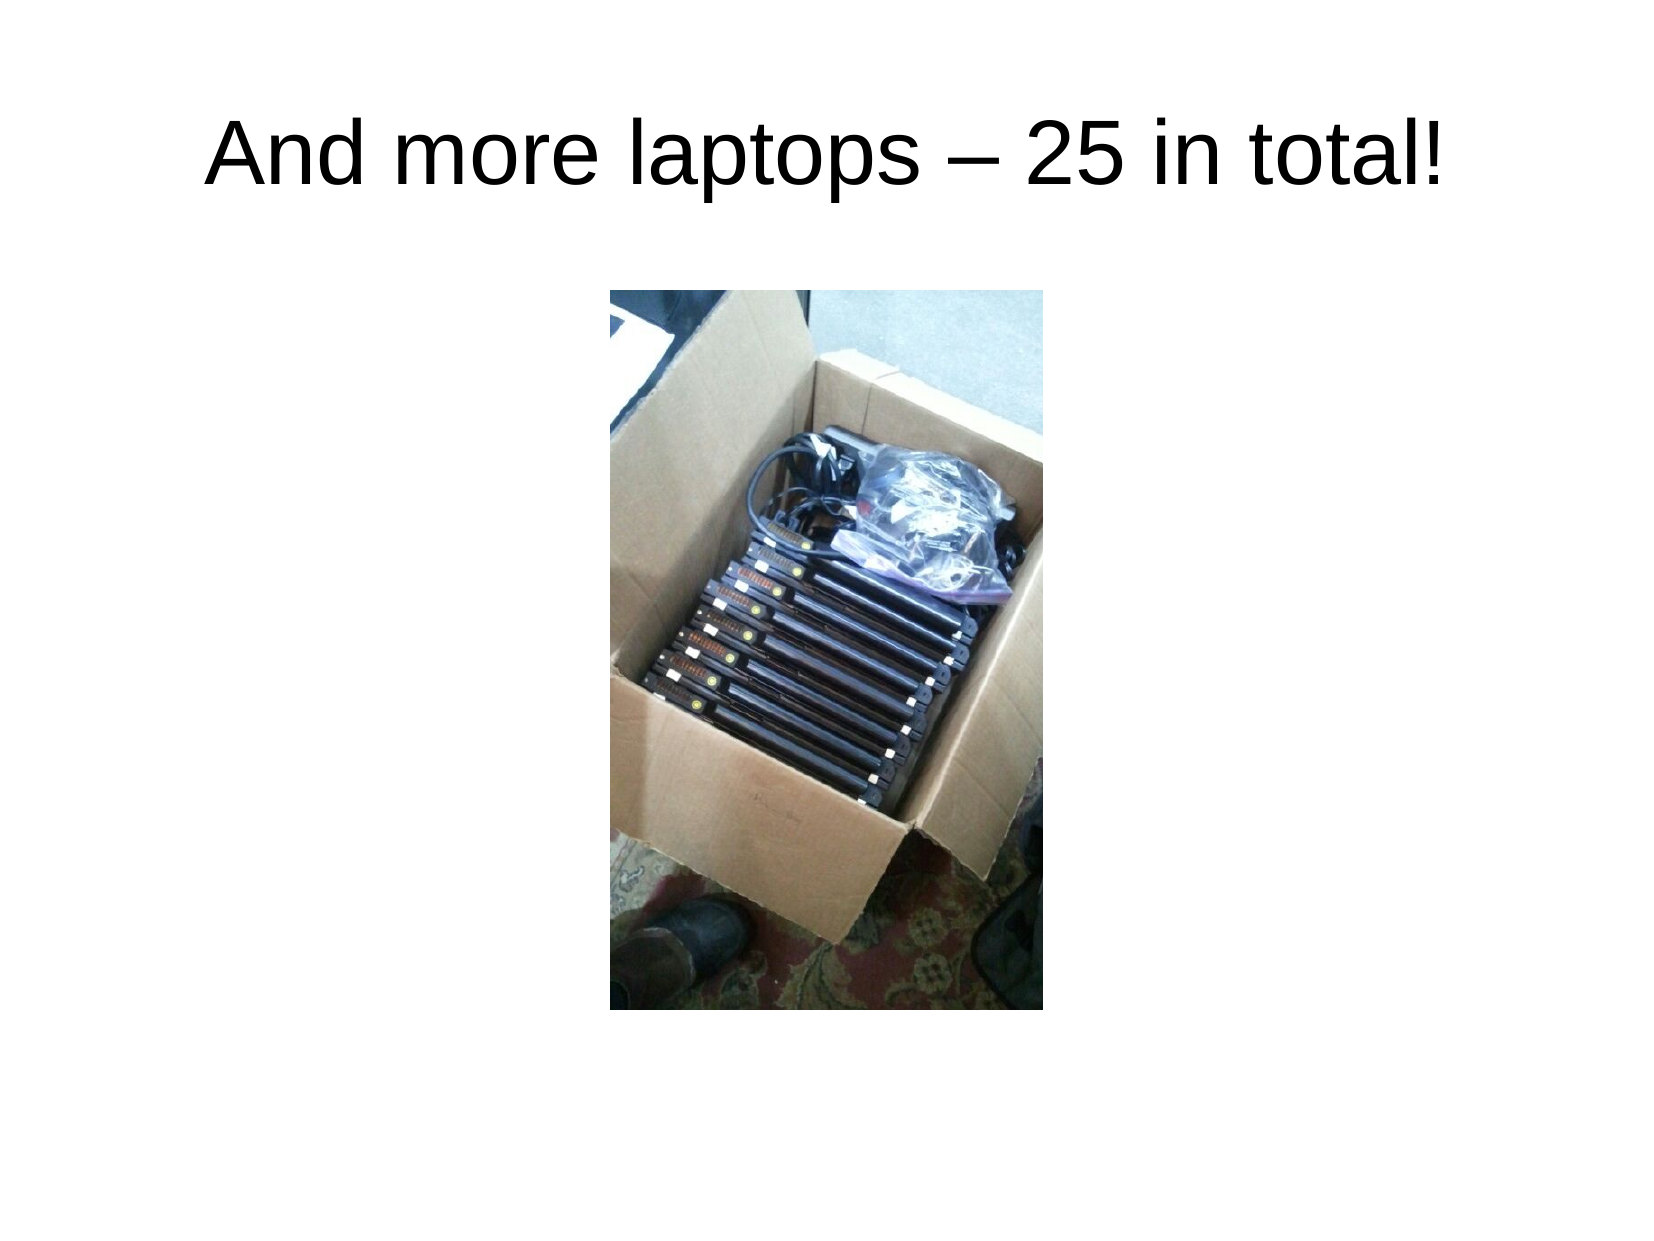

# And more laptops – 25 in total!